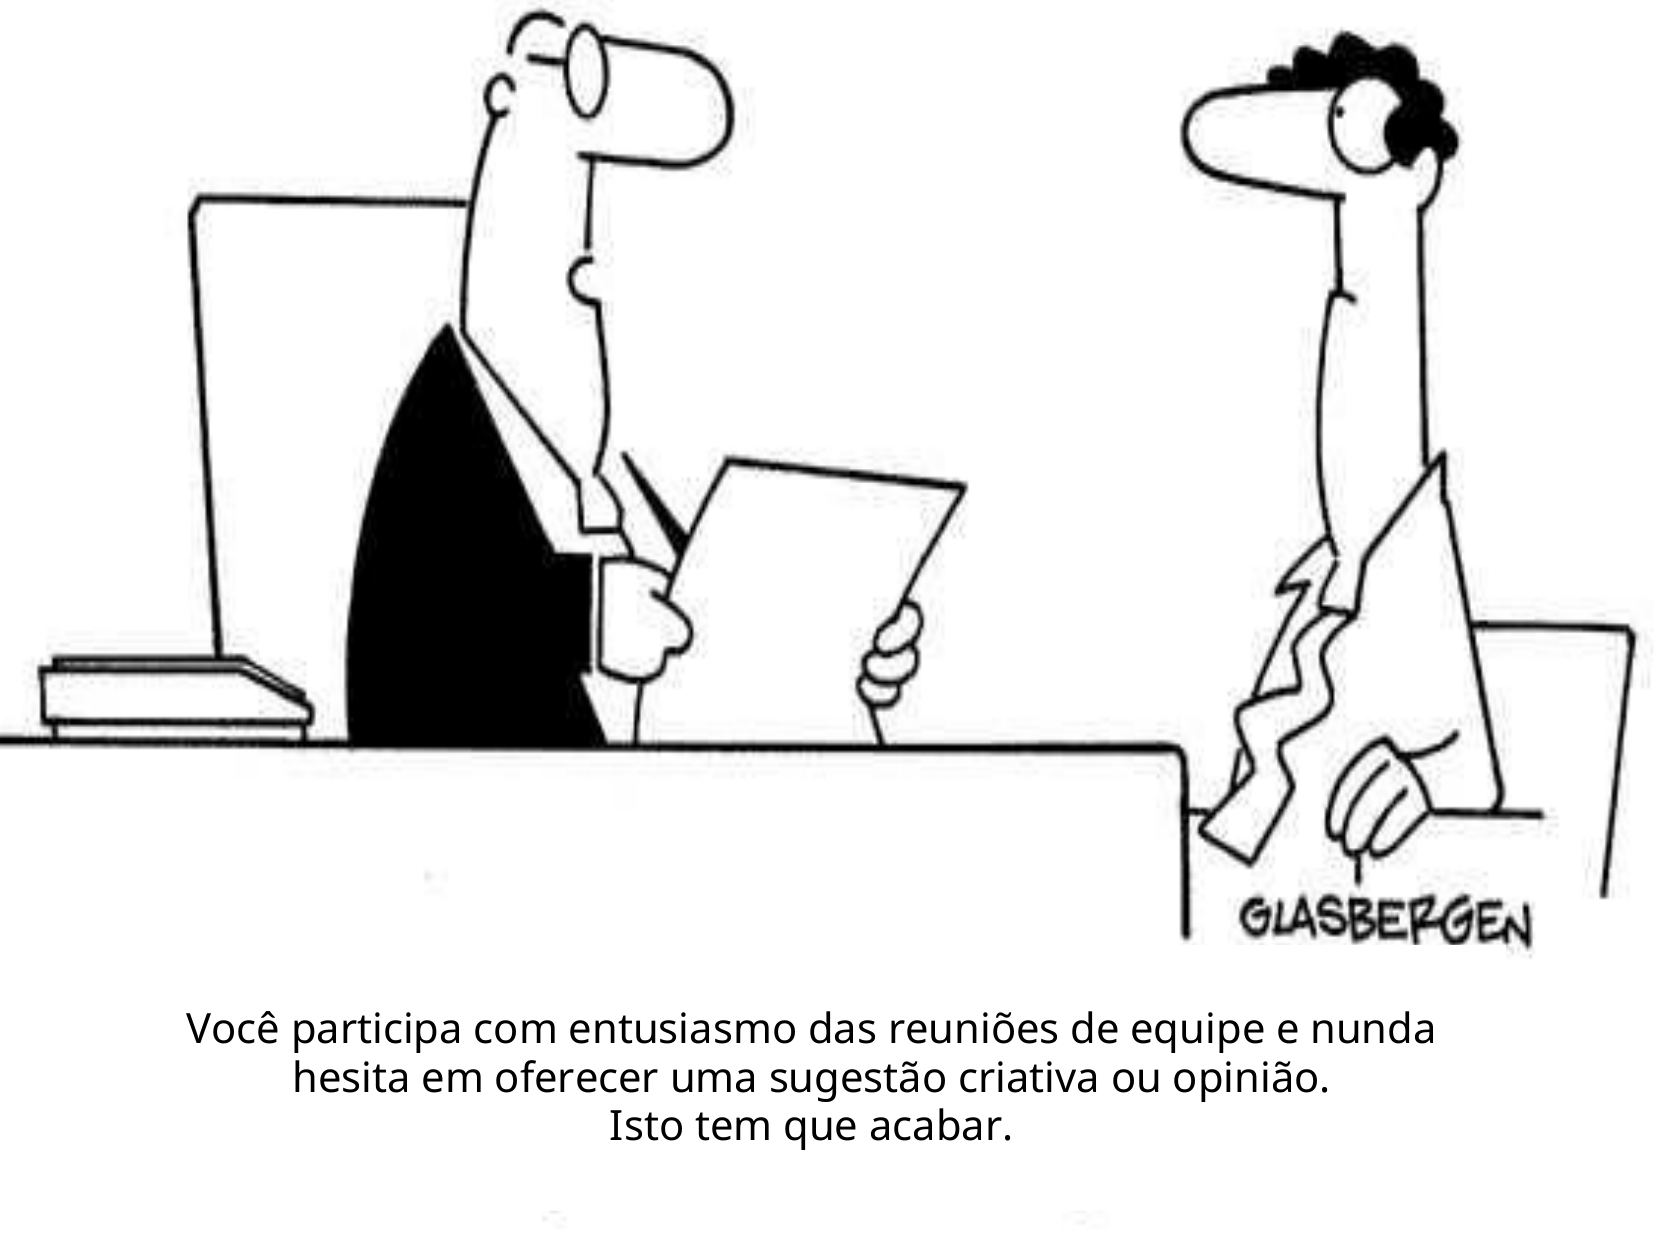

Você participa com entusiasmo das reuniões de equipe e nunda
hesita em oferecer uma sugestão criativa ou opinião.
Isto tem que acabar.